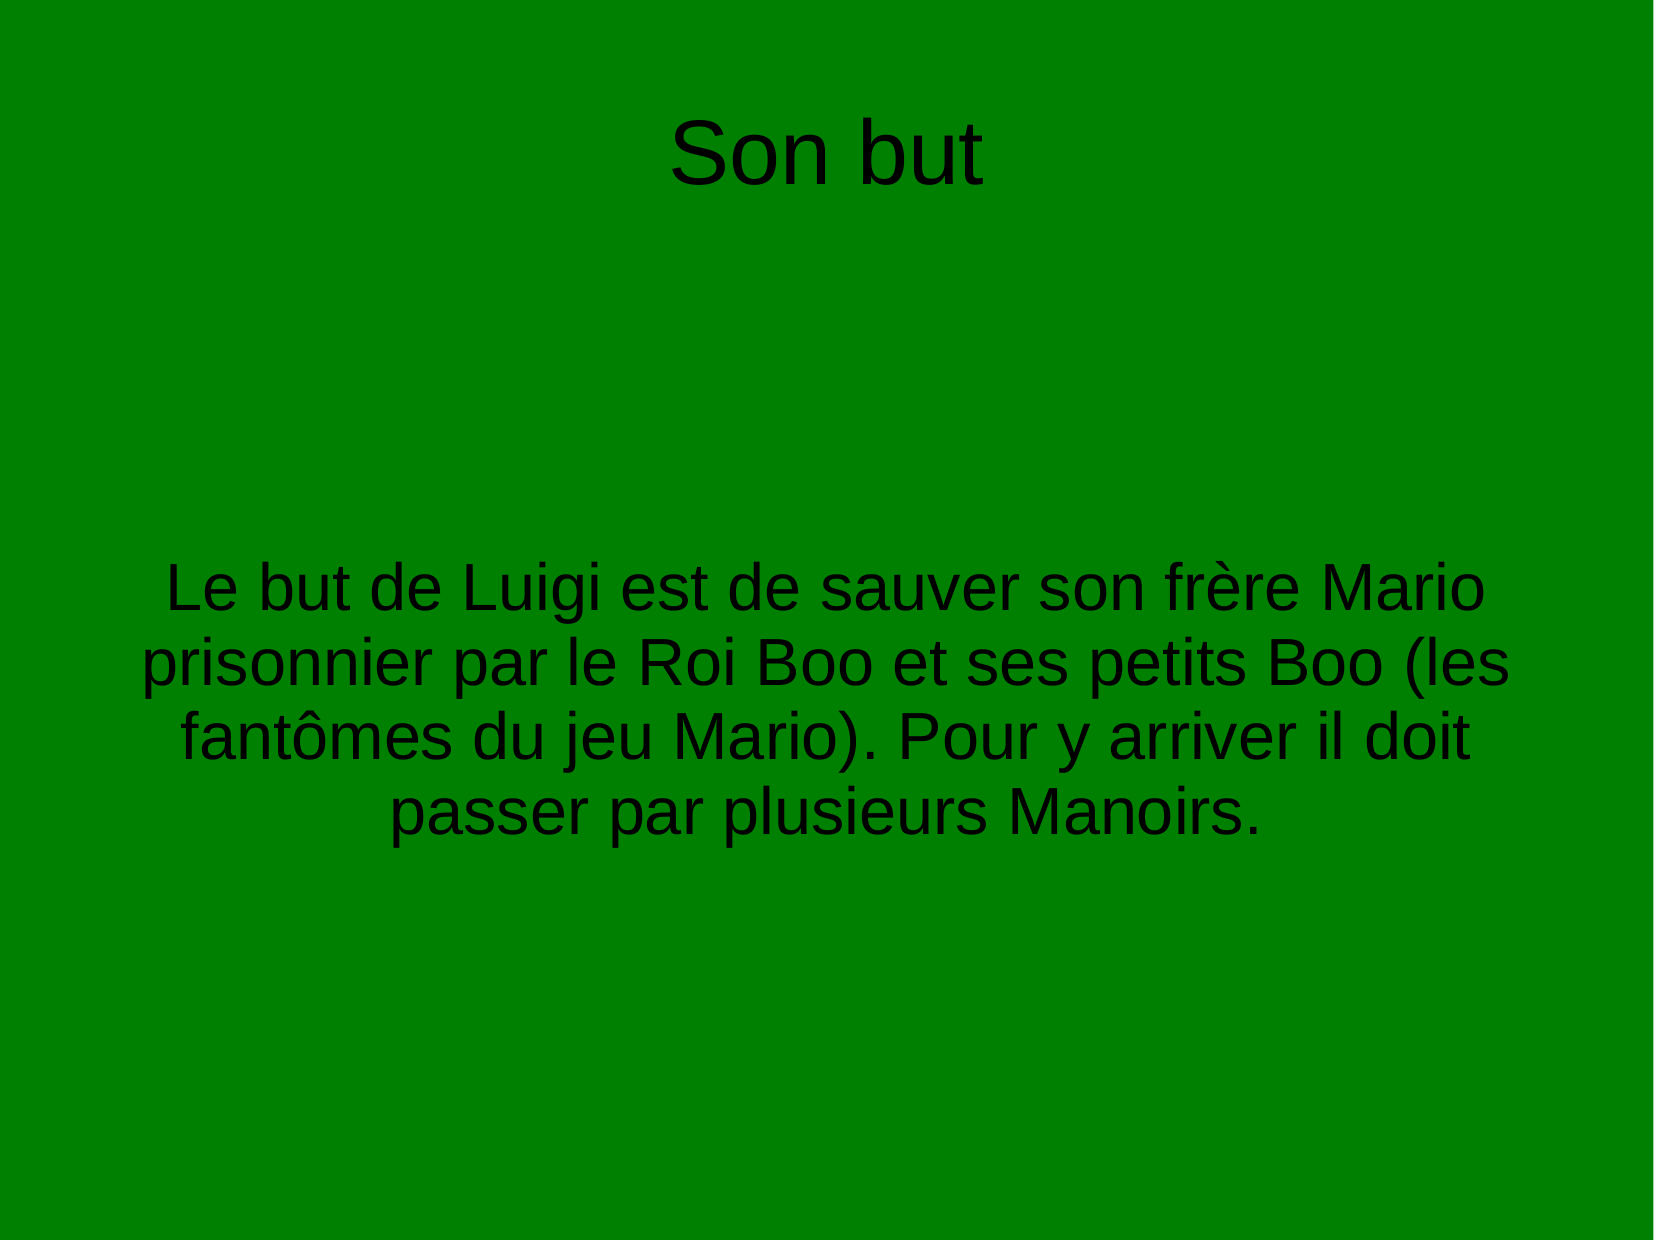

Son but
# Le but de Luigi est de sauver son frère Mario prisonnier par le Roi Boo et ses petits Boo (les fantômes du jeu Mario). Pour y arriver il doit passer par plusieurs Manoirs.